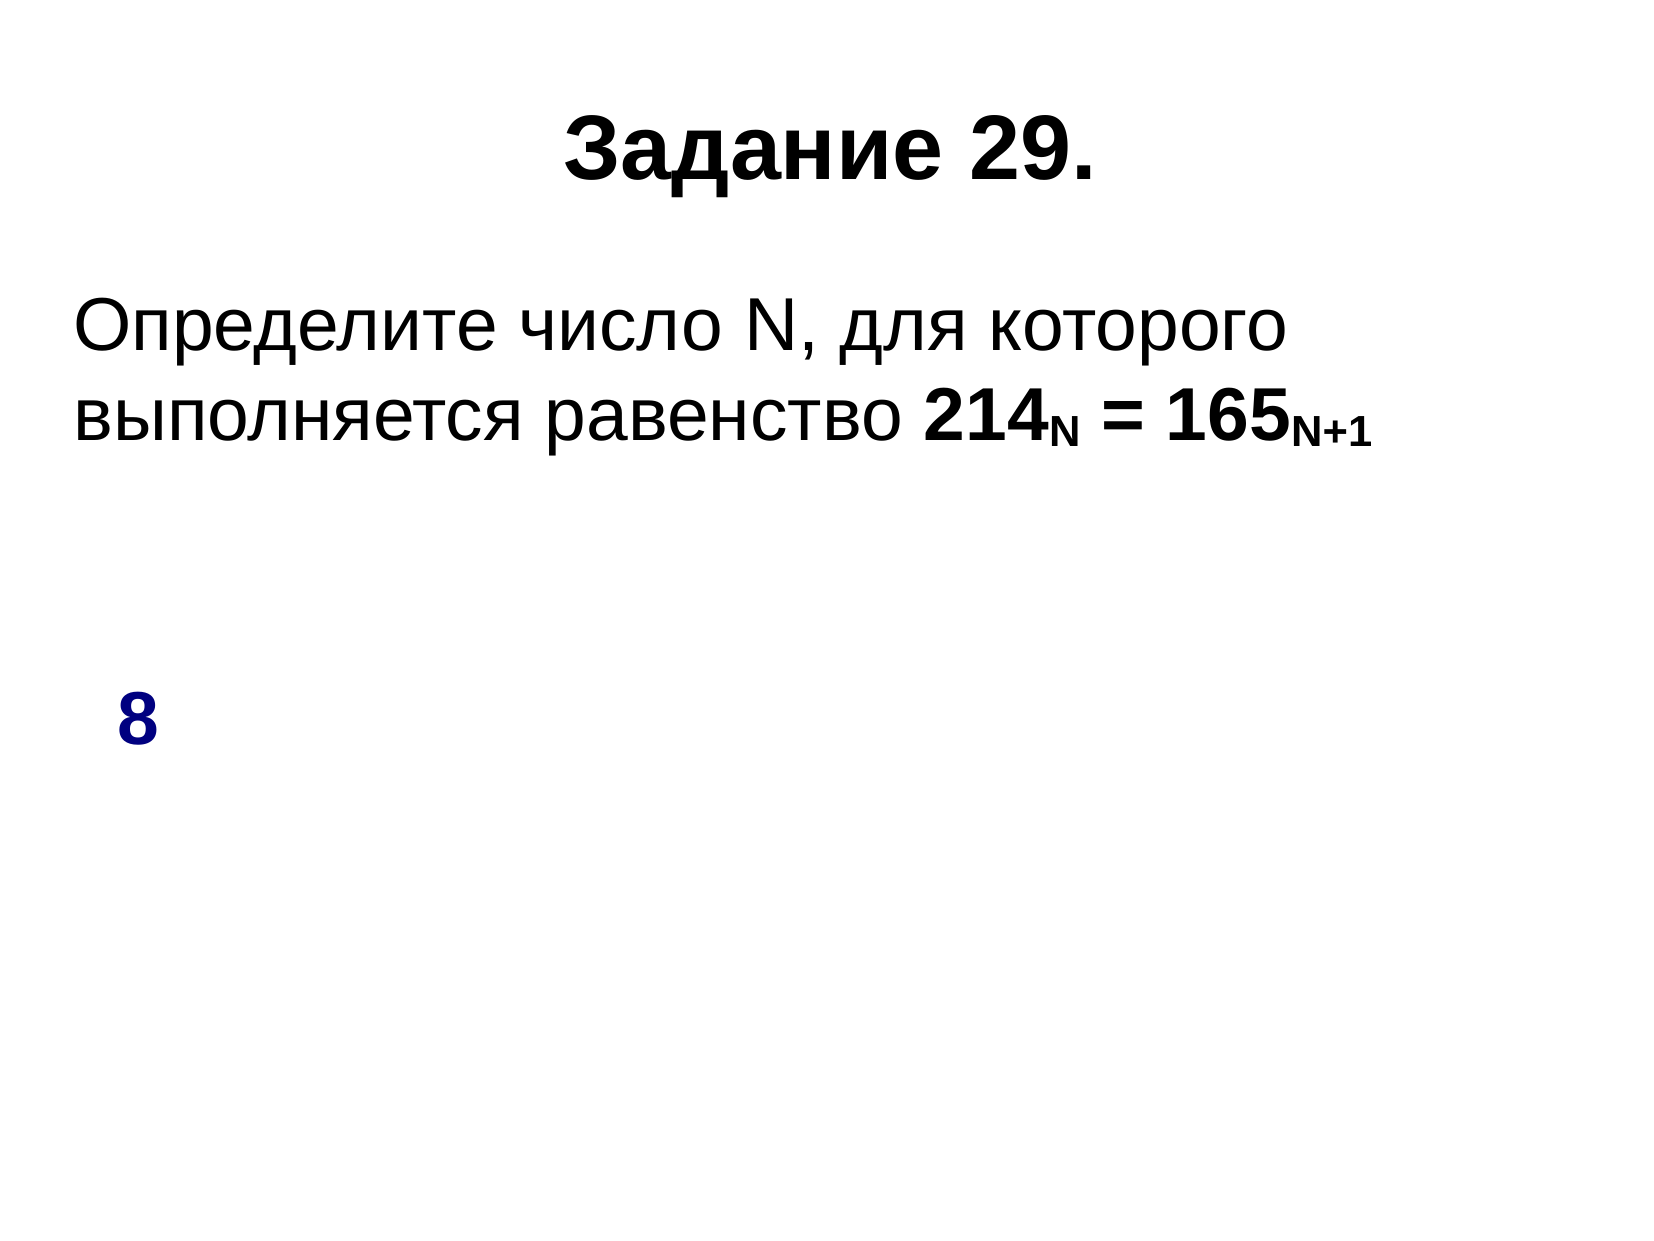

# Задание 29.
Определите число N, для которого выполняется равенство 214N = 165N+1
8